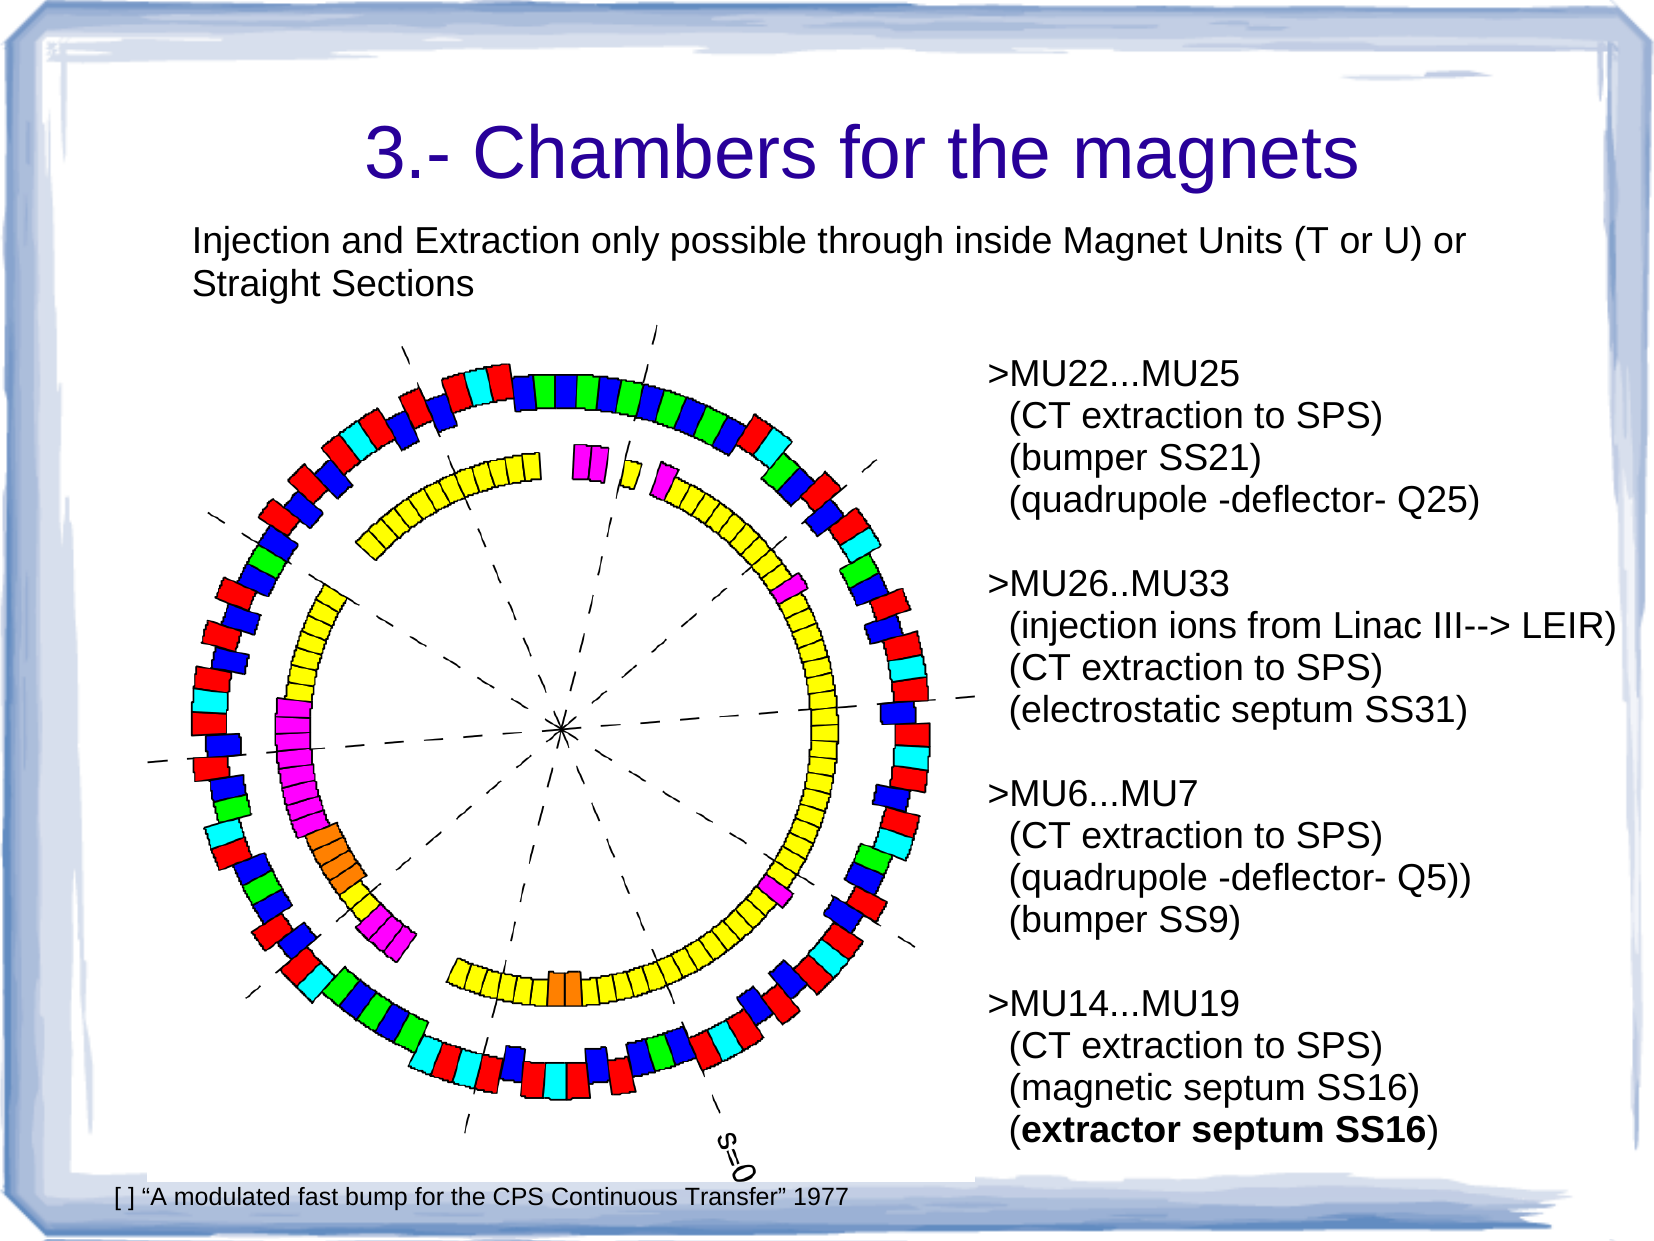

# 3.- Chambers for the magnets
Injection and Extraction only possible through inside Magnet Units (T or U) or Straight Sections
>MU22...MU25
 (CT extraction to SPS)
 (bumper SS21)
 (quadrupole -deflector- Q25)
>MU26..MU33
 (injection ions from Linac III--> LEIR)
 (CT extraction to SPS)
 (electrostatic septum SS31)
>MU6...MU7
 (CT extraction to SPS)
 (quadrupole -deflector- Q5))
 (bumper SS9)
>MU14...MU19
 (CT extraction to SPS)
 (magnetic septum SS16)
 (extractor septum SS16)
[ ] “A modulated fast bump for the CPS Continuous Transfer” 1977